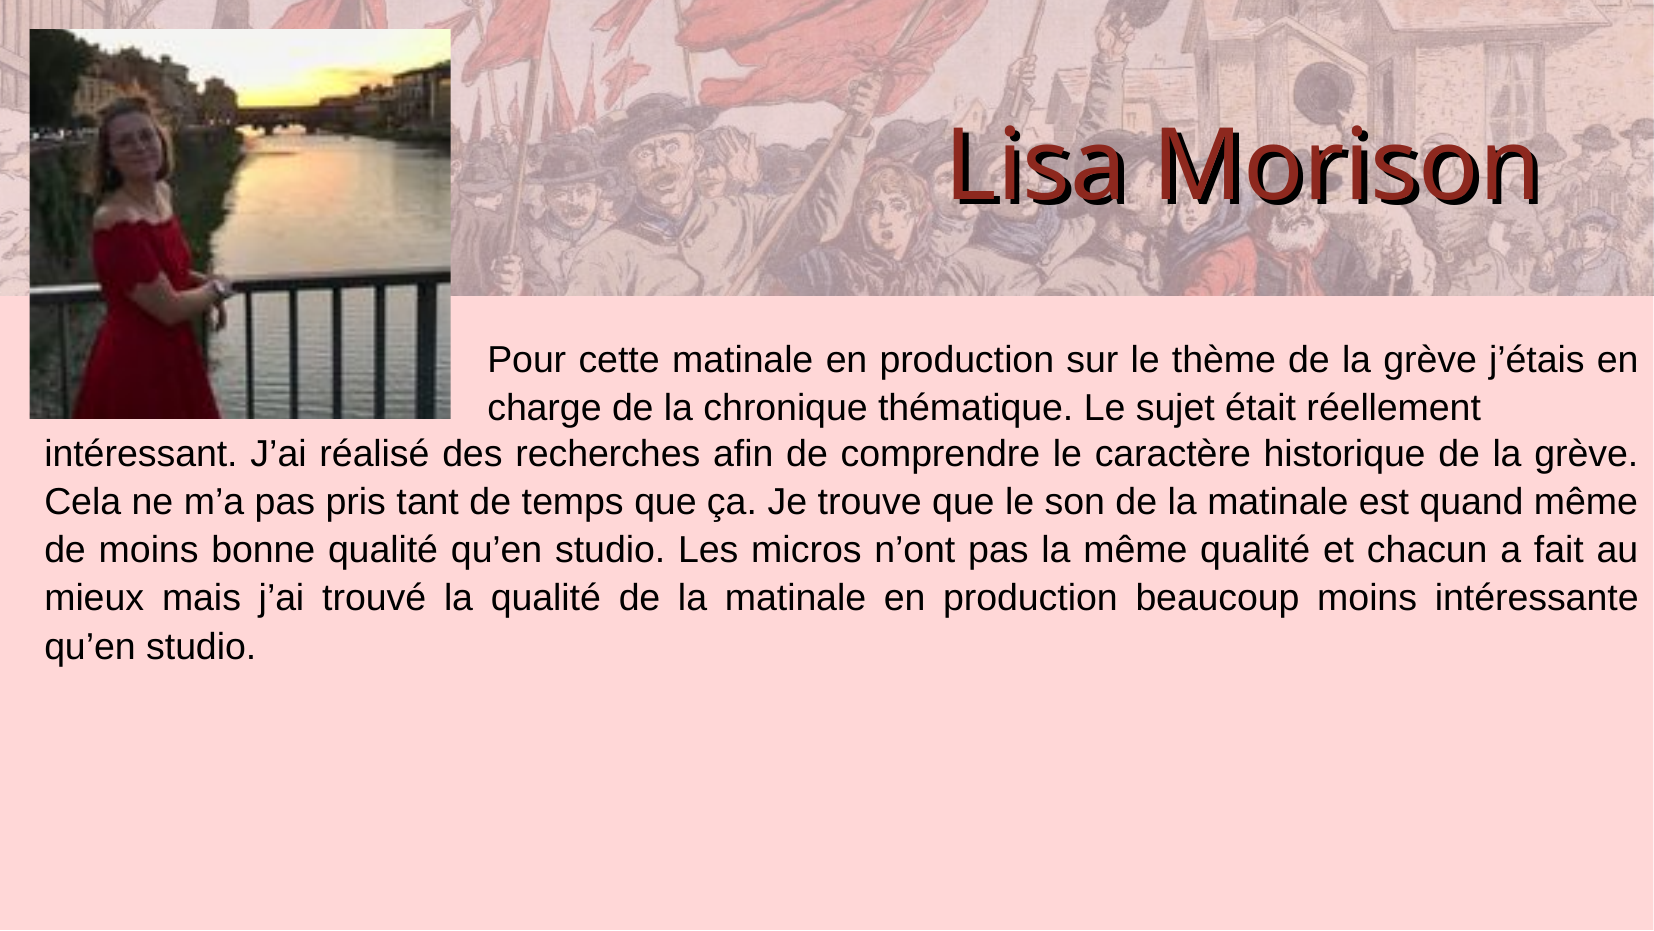

Lisa Morison
Pour cette matinale en production sur le thème de la grève j’étais en charge de la chronique thématique. Le sujet était réellement
intéressant. J’ai réalisé des recherches afin de comprendre le caractère historique de la grève. Cela ne m’a pas pris tant de temps que ça. Je trouve que le son de la matinale est quand même de moins bonne qualité qu’en studio. Les micros n’ont pas la même qualité et chacun a fait au mieux mais j’ai trouvé la qualité de la matinale en production beaucoup moins intéressante qu’en studio.